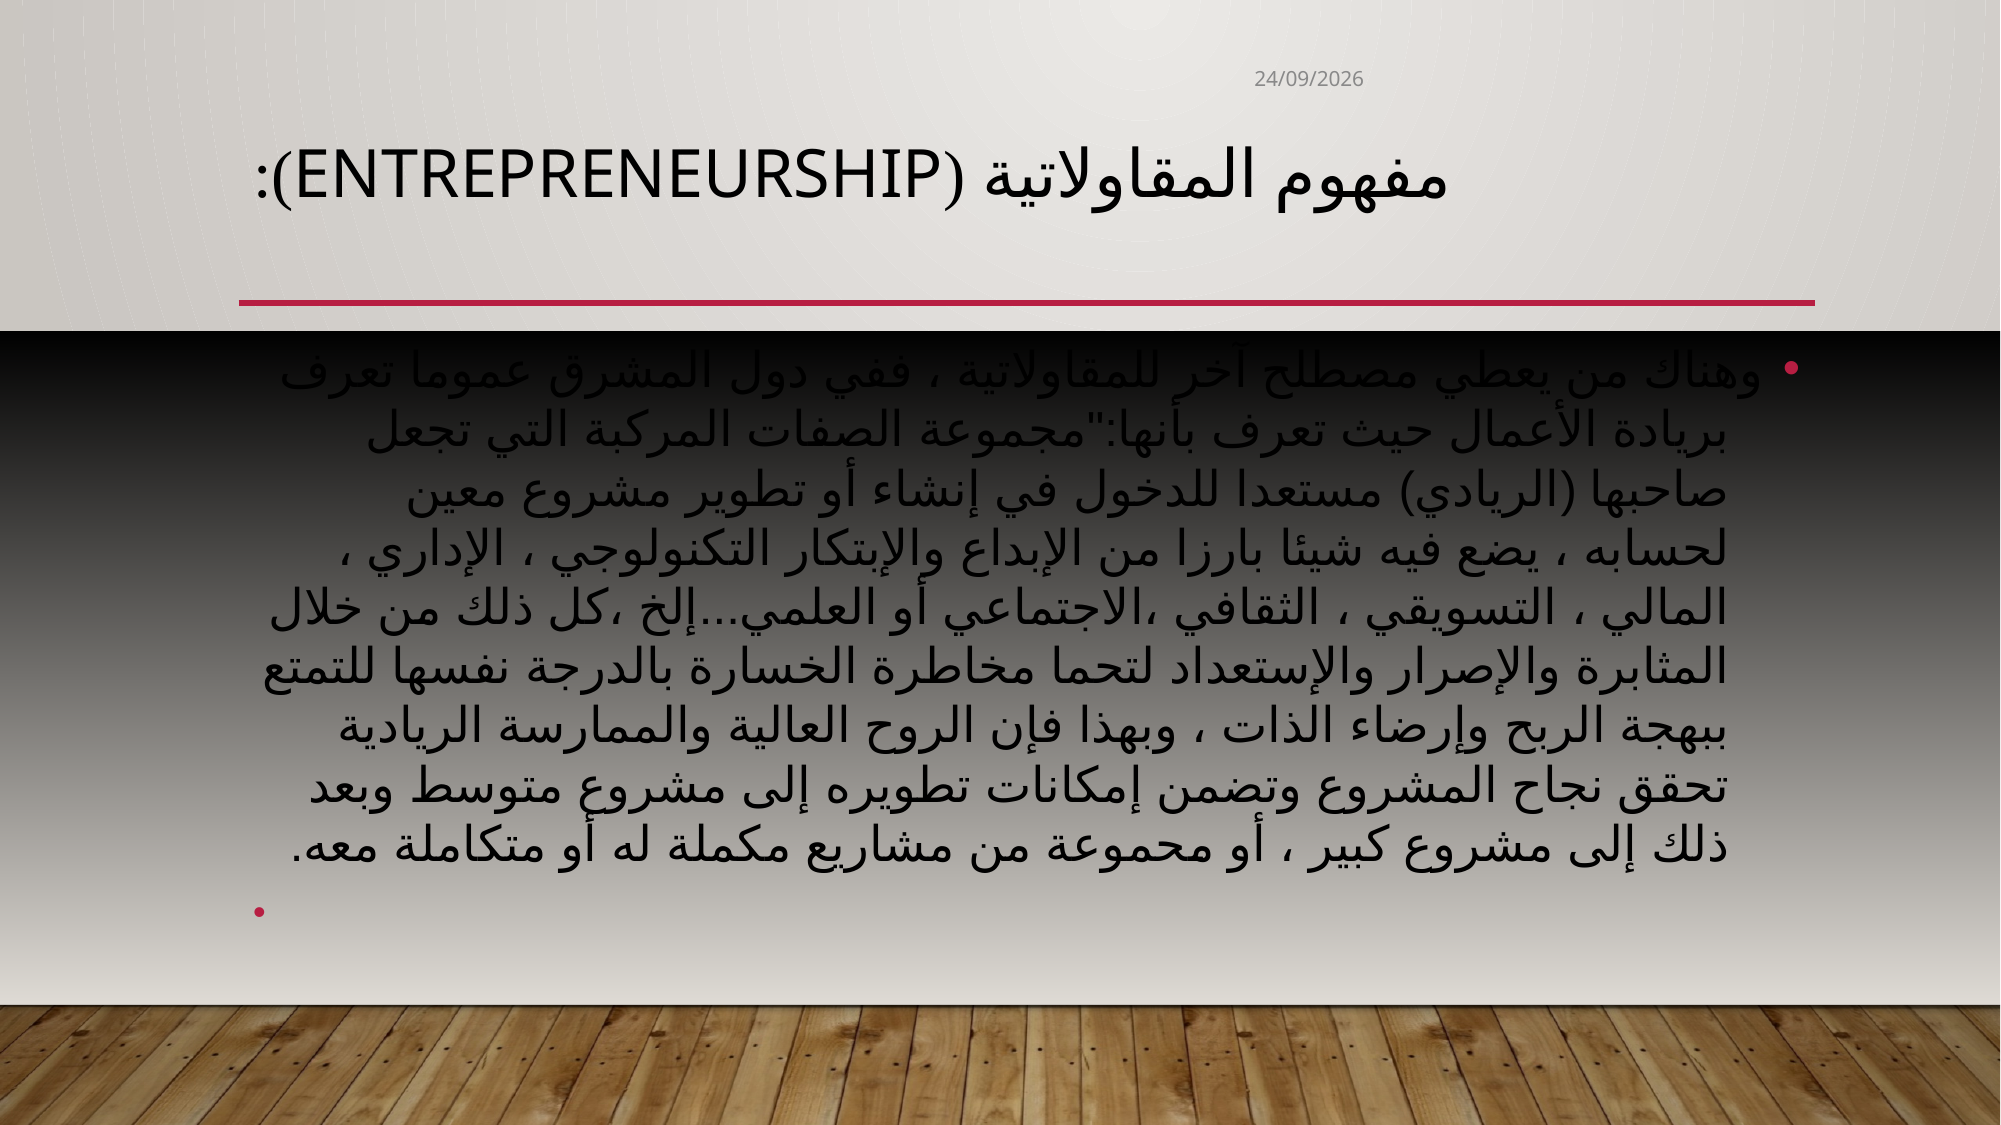

# مفهوم المقاولاتية (Entrepreneurship):
وهناك من يعطي مصطلح آخر للمقاولاتية ، ففي دول المشرق عموما تعرف بريادة الأعمال حيث تعرف بأنها:"مجموعة الصفات المركبة التي تجعل صاحبها (الريادي) مستعدا للدخول في إنشاء أو تطوير مشروع معين لحسابه ، يضع فيه شيئا بارزا من الإبداع والإبتكار التكنولوجي ، الإداري ، المالي ، التسويقي ، الثقافي ،الاجتماعي أو العلمي...إلخ ،كل ذلك من خلال المثابرة والإصرار والإستعداد لتحما مخاطرة الخسارة بالدرجة نفسها للتمتع ببهجة الربح وإرضاء الذات ، وبهذا فإن الروح العالية والممارسة الريادية تحقق نجاح المشروع وتضمن إمكانات تطويره إلى مشروع متوسط وبعد ذلك إلى مشروع كبير ، أو محموعة من مشاريع مكملة له أو متكاملة معه.